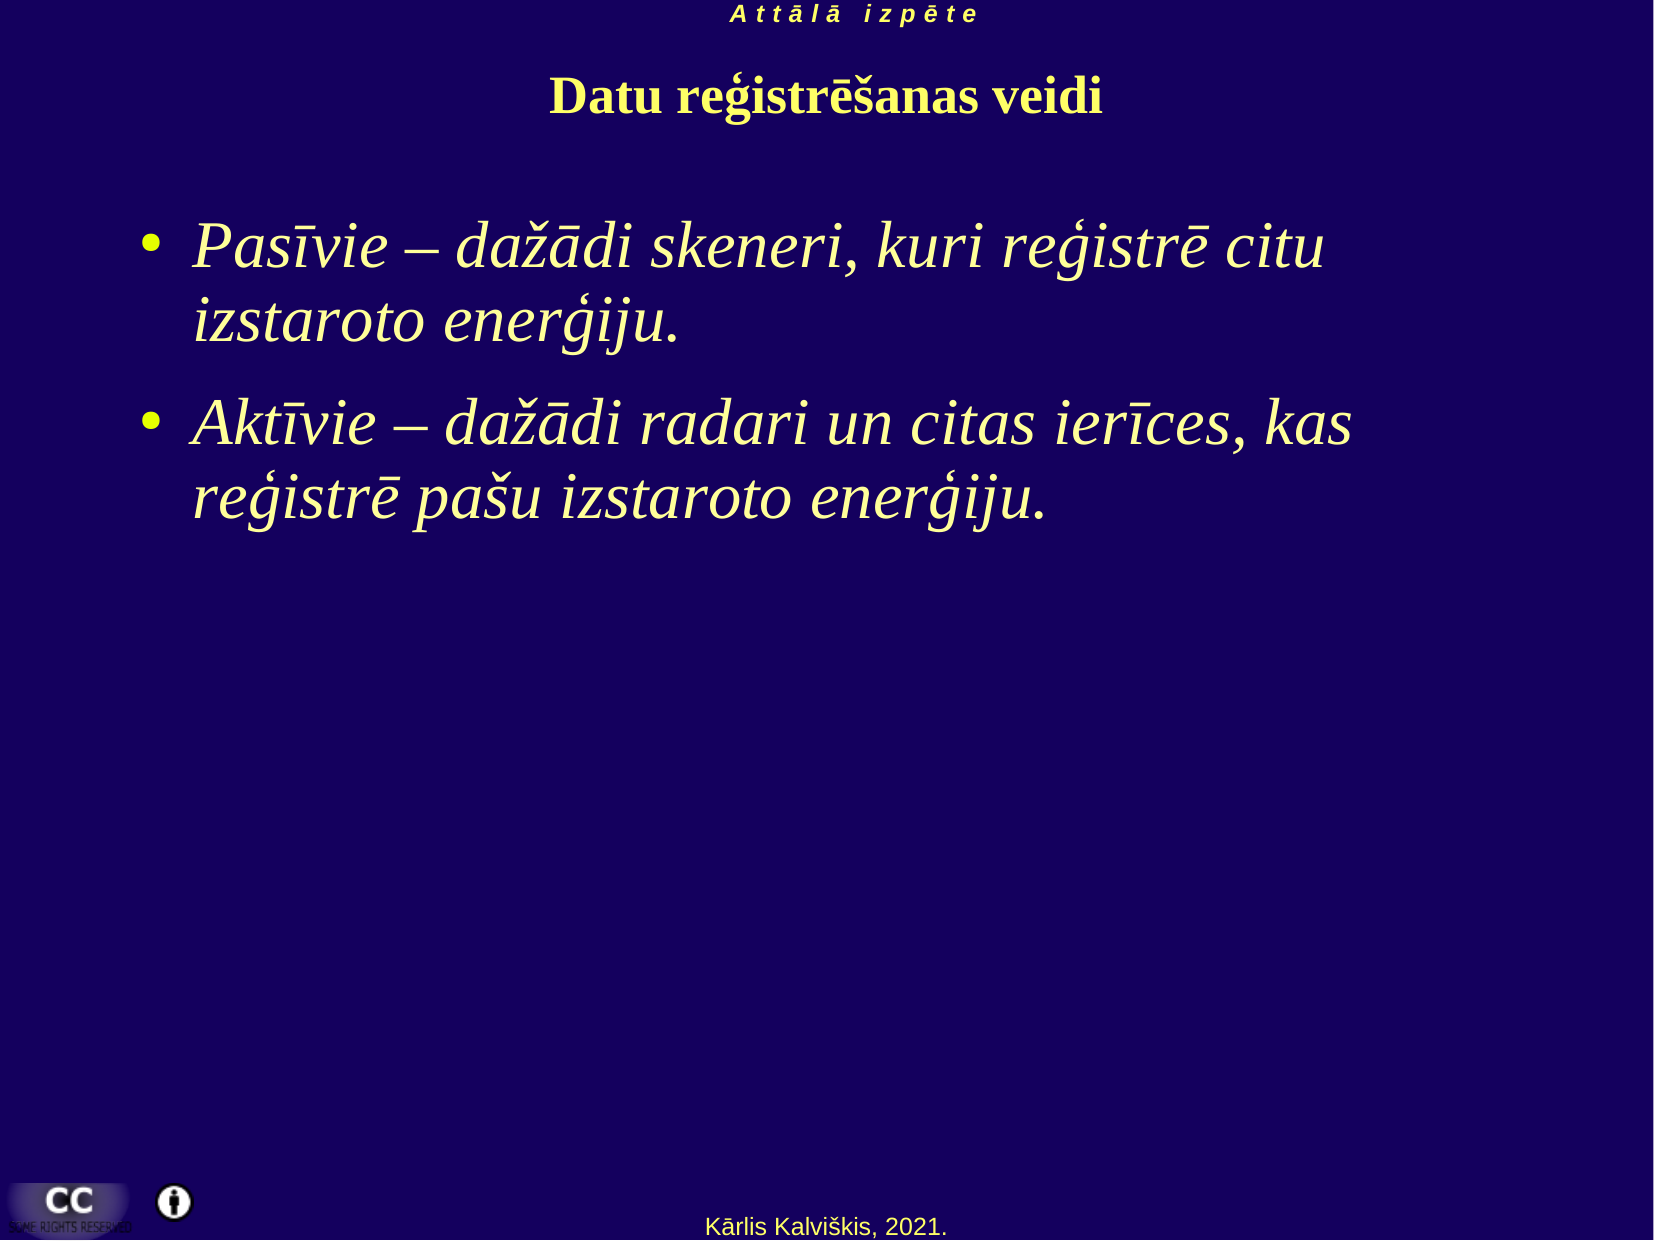

# Datu reģistrēšanas veidi
Pasīvie – dažādi skeneri, kuri reģistrē citu izstaroto enerģiju.
Aktīvie – dažādi radari un citas ierīces, kas reģistrē pašu izstaroto enerģiju.